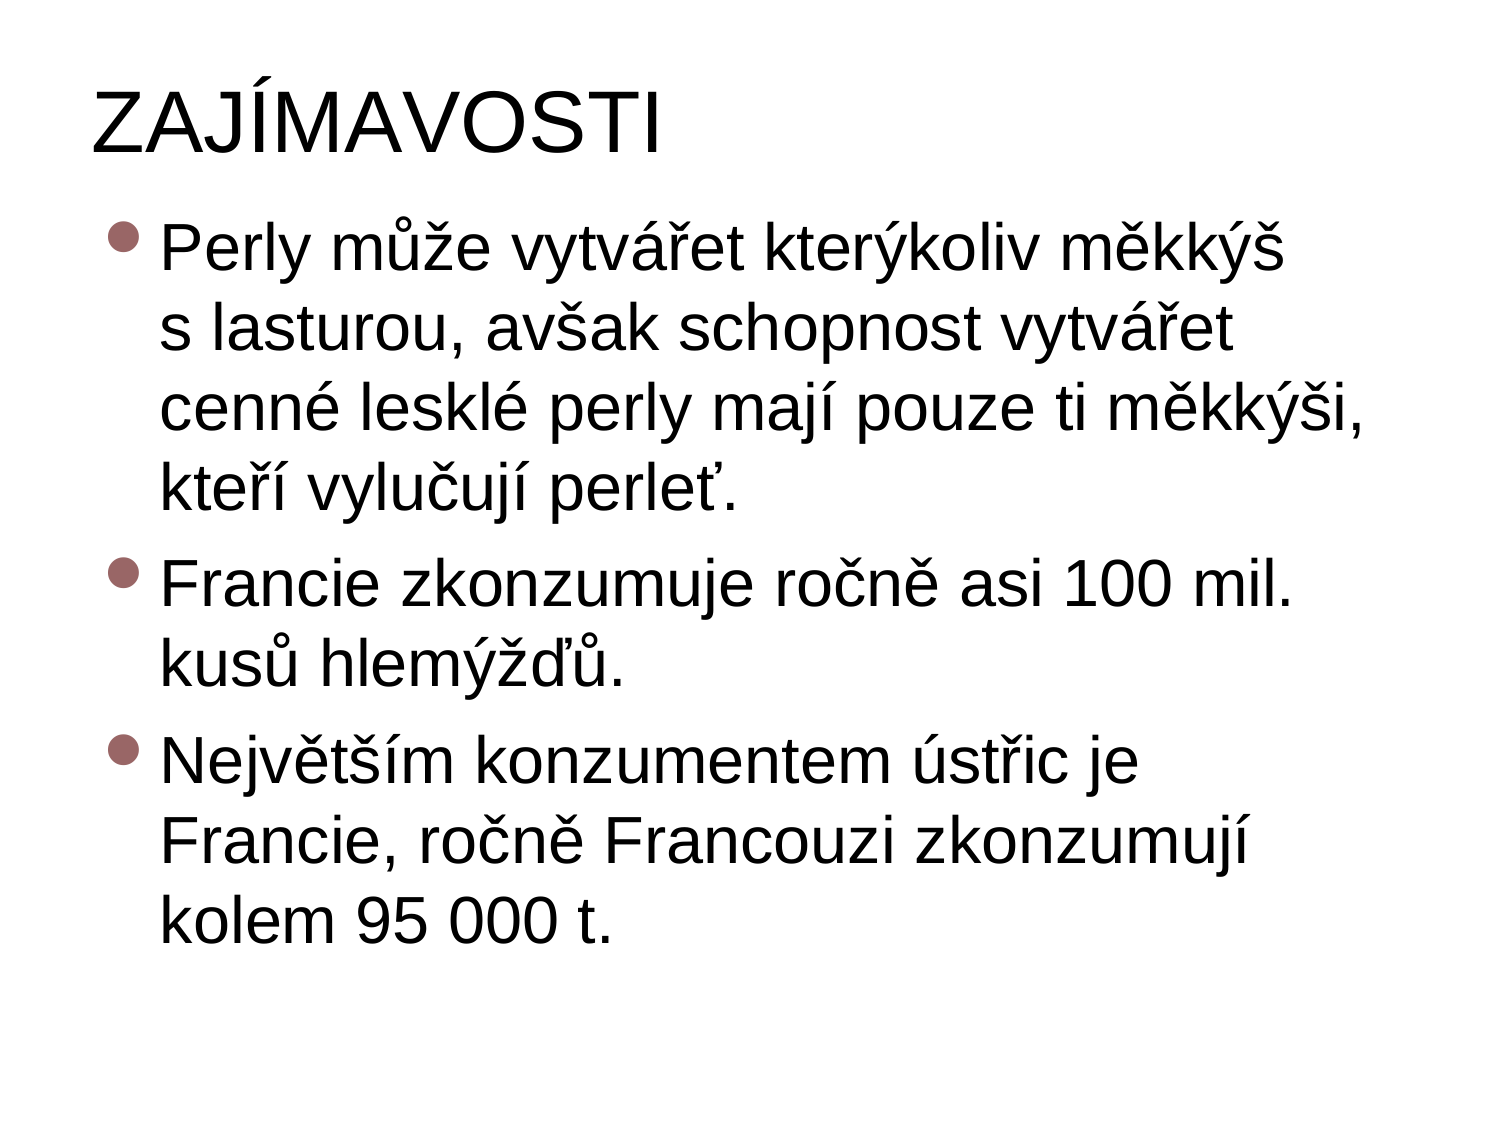

# ZAJÍMAVOSTI
Perly může vytvářet kterýkoliv měkkýš
s lasturou, avšak schopnost vytvářet cenné lesklé perly mají pouze ti měkkýši, kteří vylučují perleť.
Francie zkonzumuje ročně asi 100 mil. kusů hlemýžďů.
Největším konzumentem ústřic je Francie, ročně Francouzi zkonzumují kolem 95 000 t.